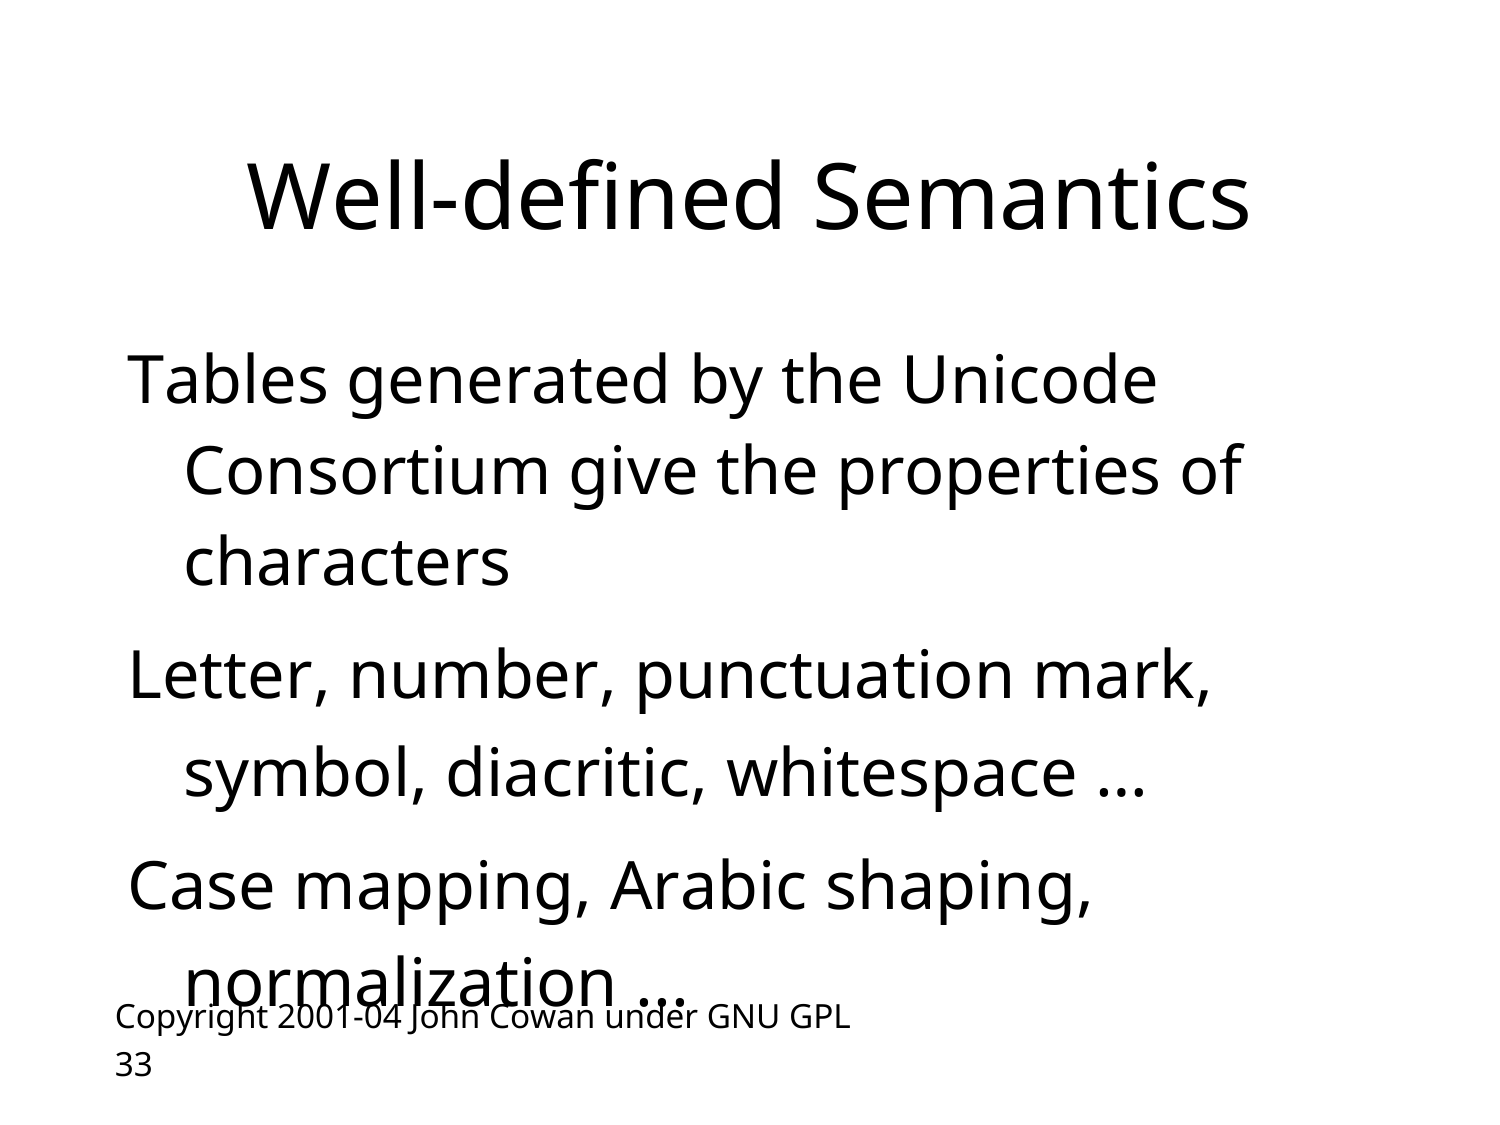

# Well-defined Semantics
Tables generated by the Unicode Consortium give the properties of characters
Letter, number, punctuation mark, symbol, diacritic, whitespace …
Case mapping, Arabic shaping, normalization ...